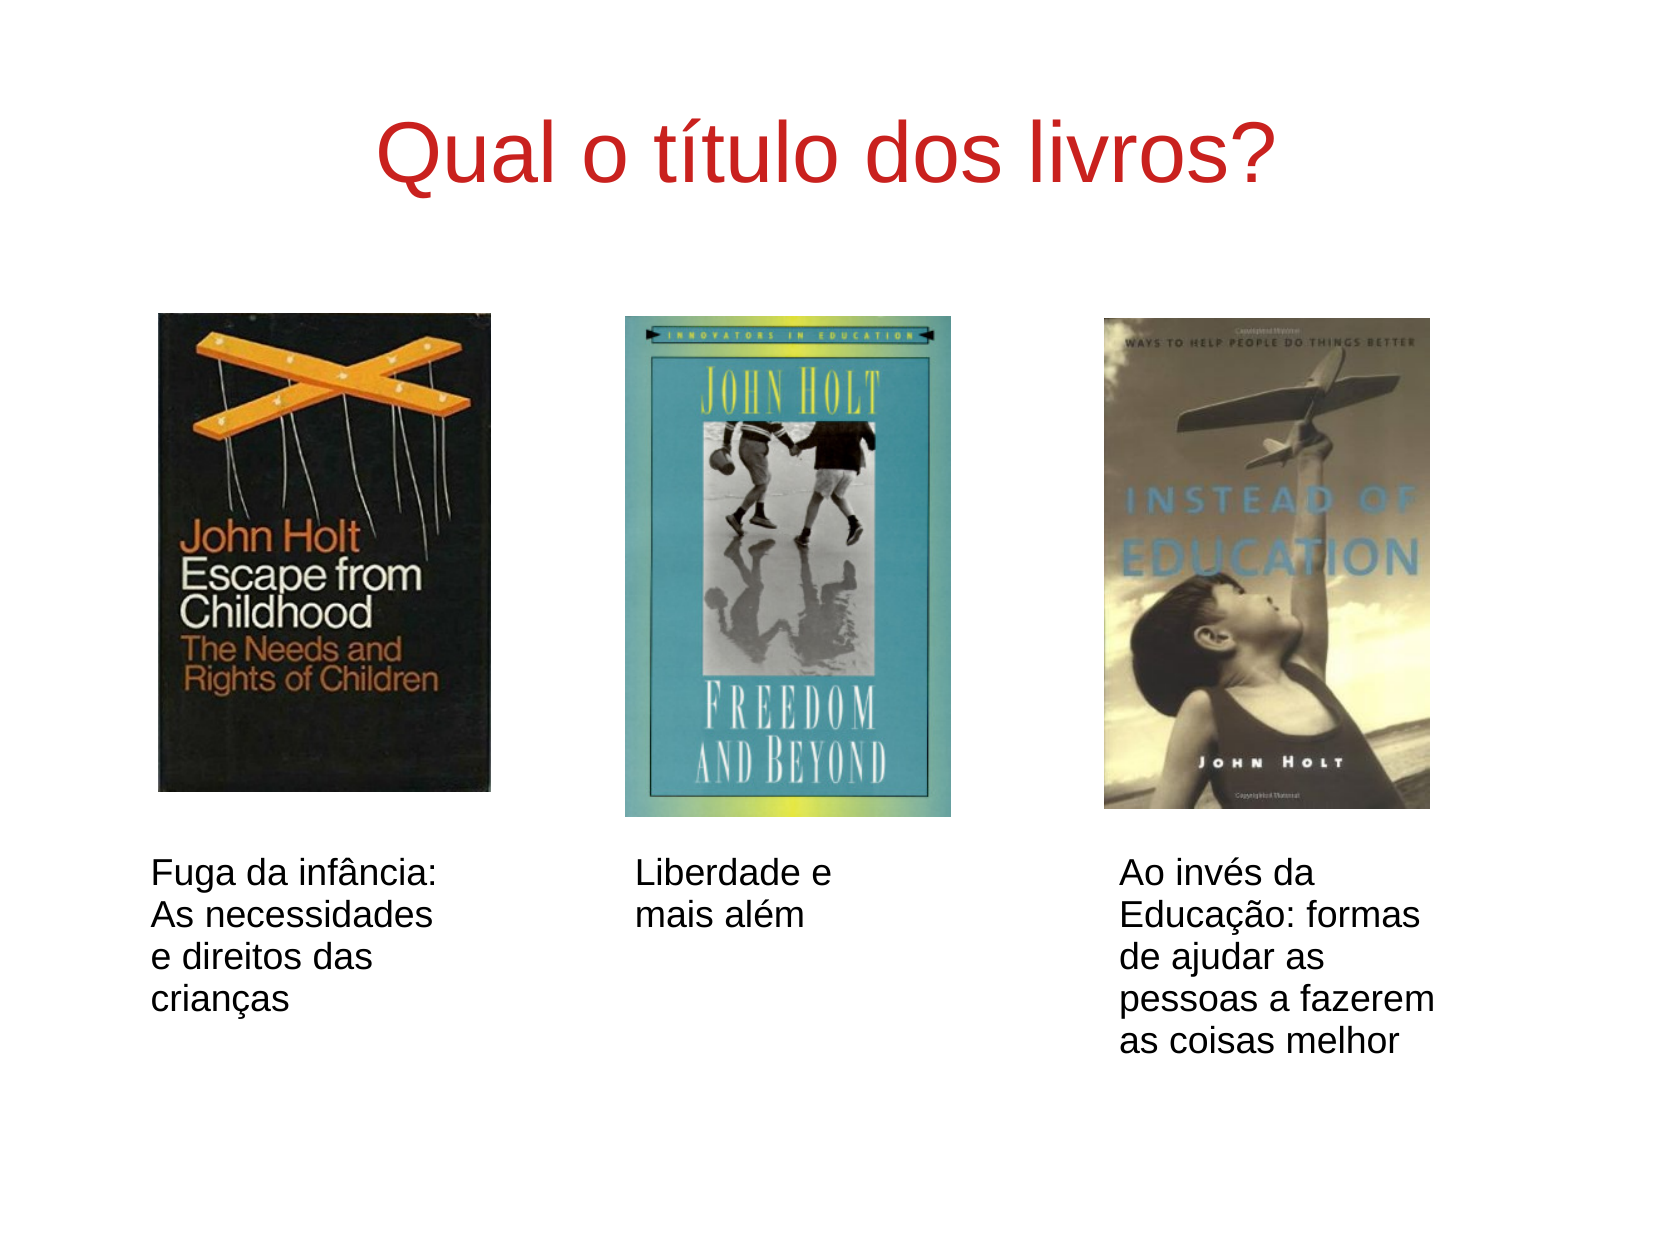

# Qual o título dos livros?
Fuga da infância:
As necessidades e direitos das crianças
Liberdade e mais além
Ao invés da Educação: formas de ajudar as pessoas a fazerem as coisas melhor